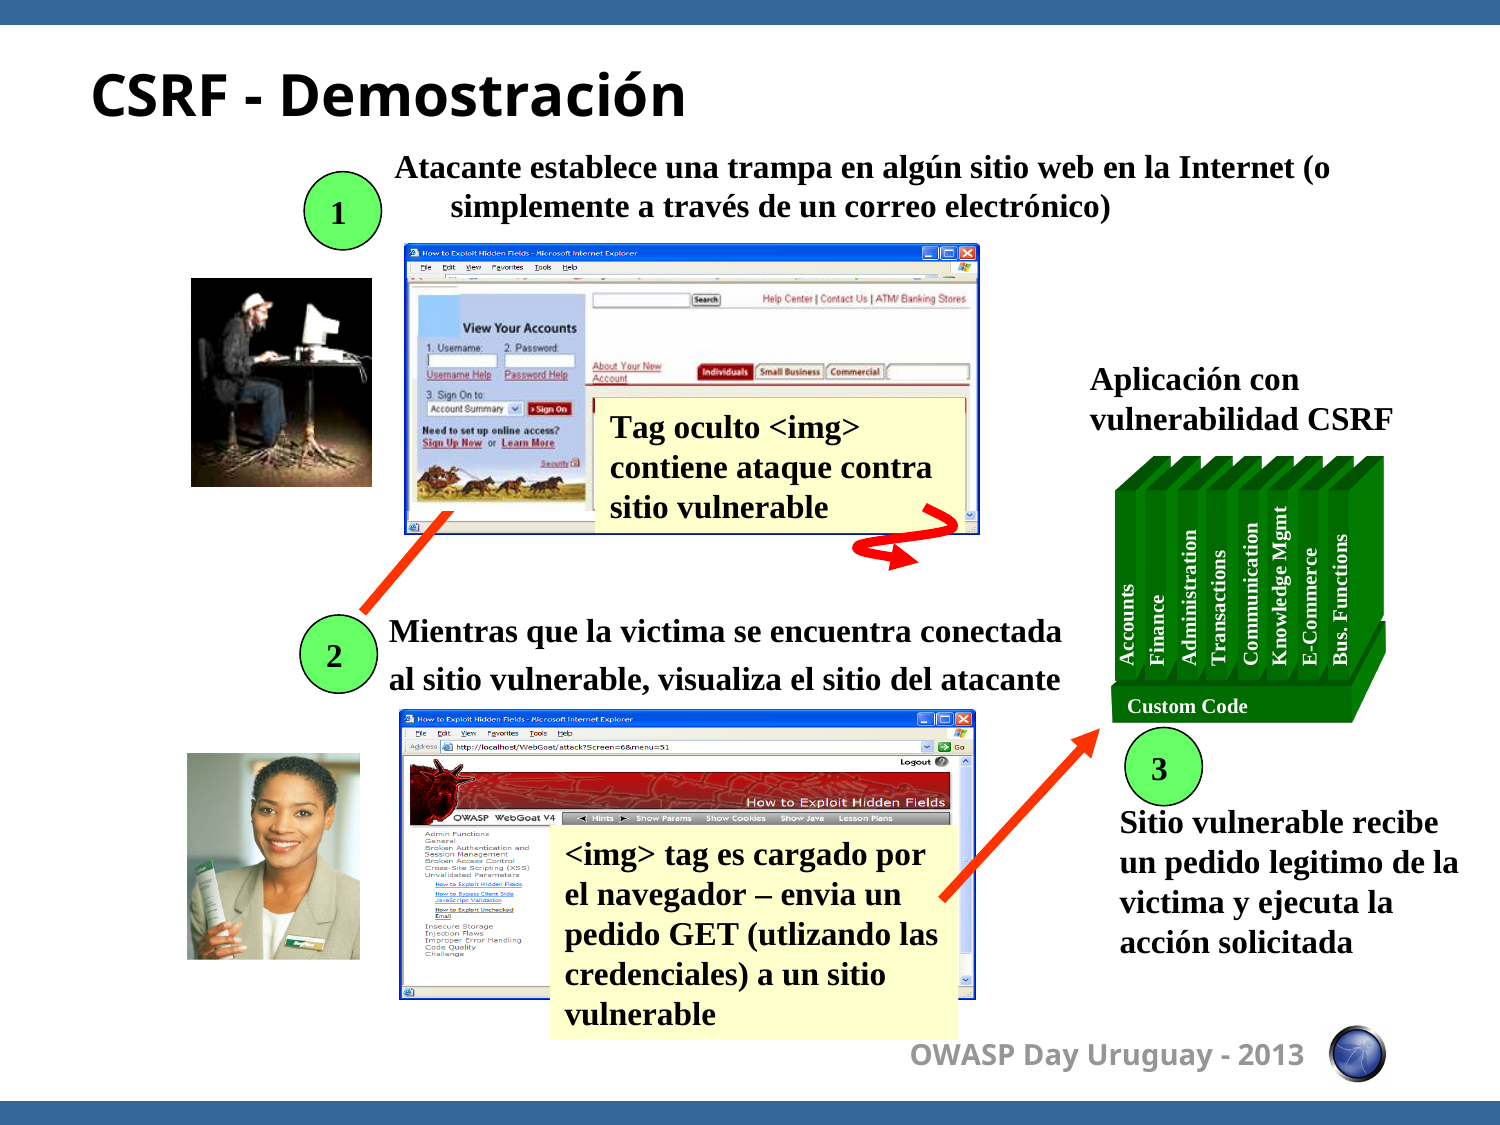

# CSRF - Demostración
Atacante establece una trampa en algún sitio web en la Internet (o simplemente a través de un correo electrónico)
1
Aplicación con vulnerabilidad CSRF
Tag oculto <img> contiene ataque contra sitio vulnerable
Finance
Transactions
Accounts
Administration
Communication
Knowledge Mgmt
E-Commerce
Bus. Functions
Custom Code
Mientras que la victima se encuentra conectada
al sitio vulnerable, visualiza el sitio del atacante
2
3
Sitio vulnerable recibe un pedido legitimo de la victima y ejecuta la acción solicitada
<img> tag es cargado por el navegador – envia un pedido GET (utlizando las credenciales) a un sitio vulnerable